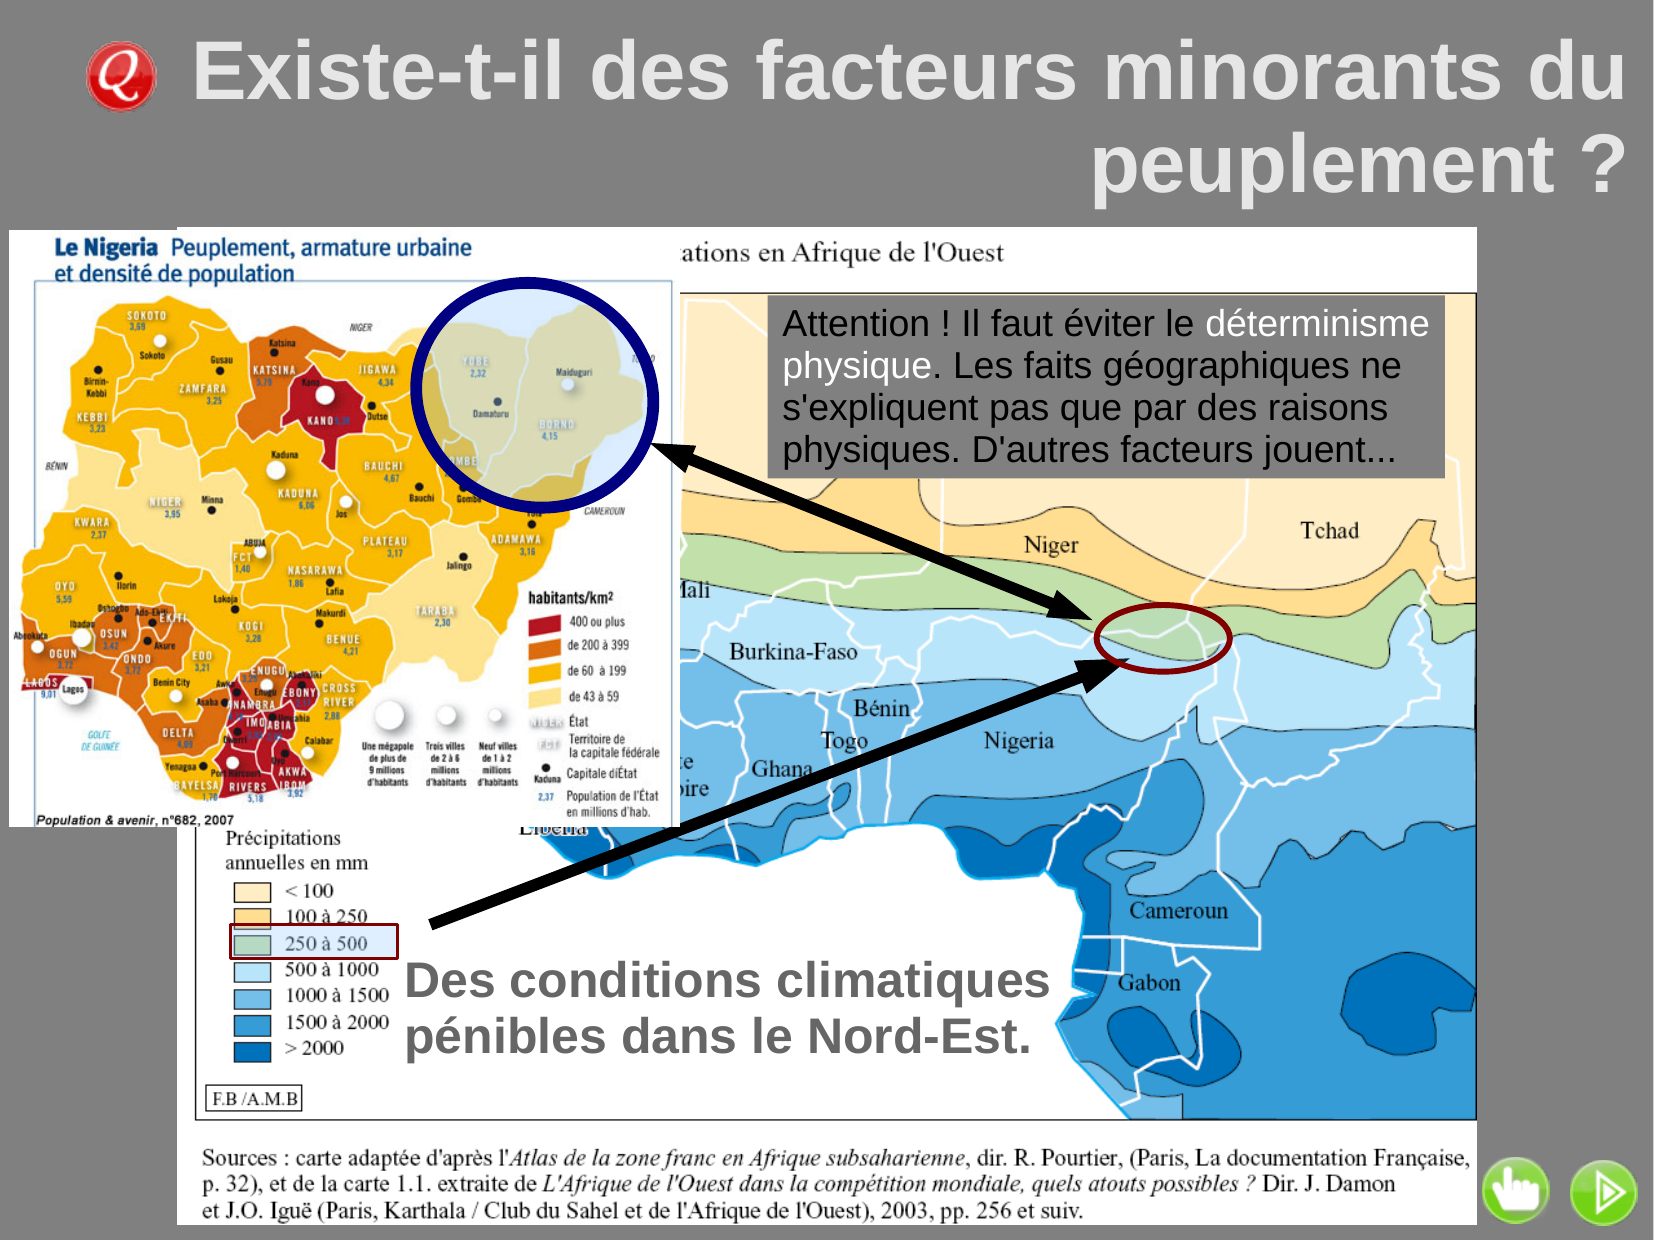

# Existe-t-il des facteurs minorants du peuplement ?
Attention ! Il faut éviter le déterminisme
physique. Les faits géographiques ne
s'expliquent pas que par des raisons
physiques. D'autres facteurs jouent...
Des conditions climatiques
pénibles dans le Nord-Est.